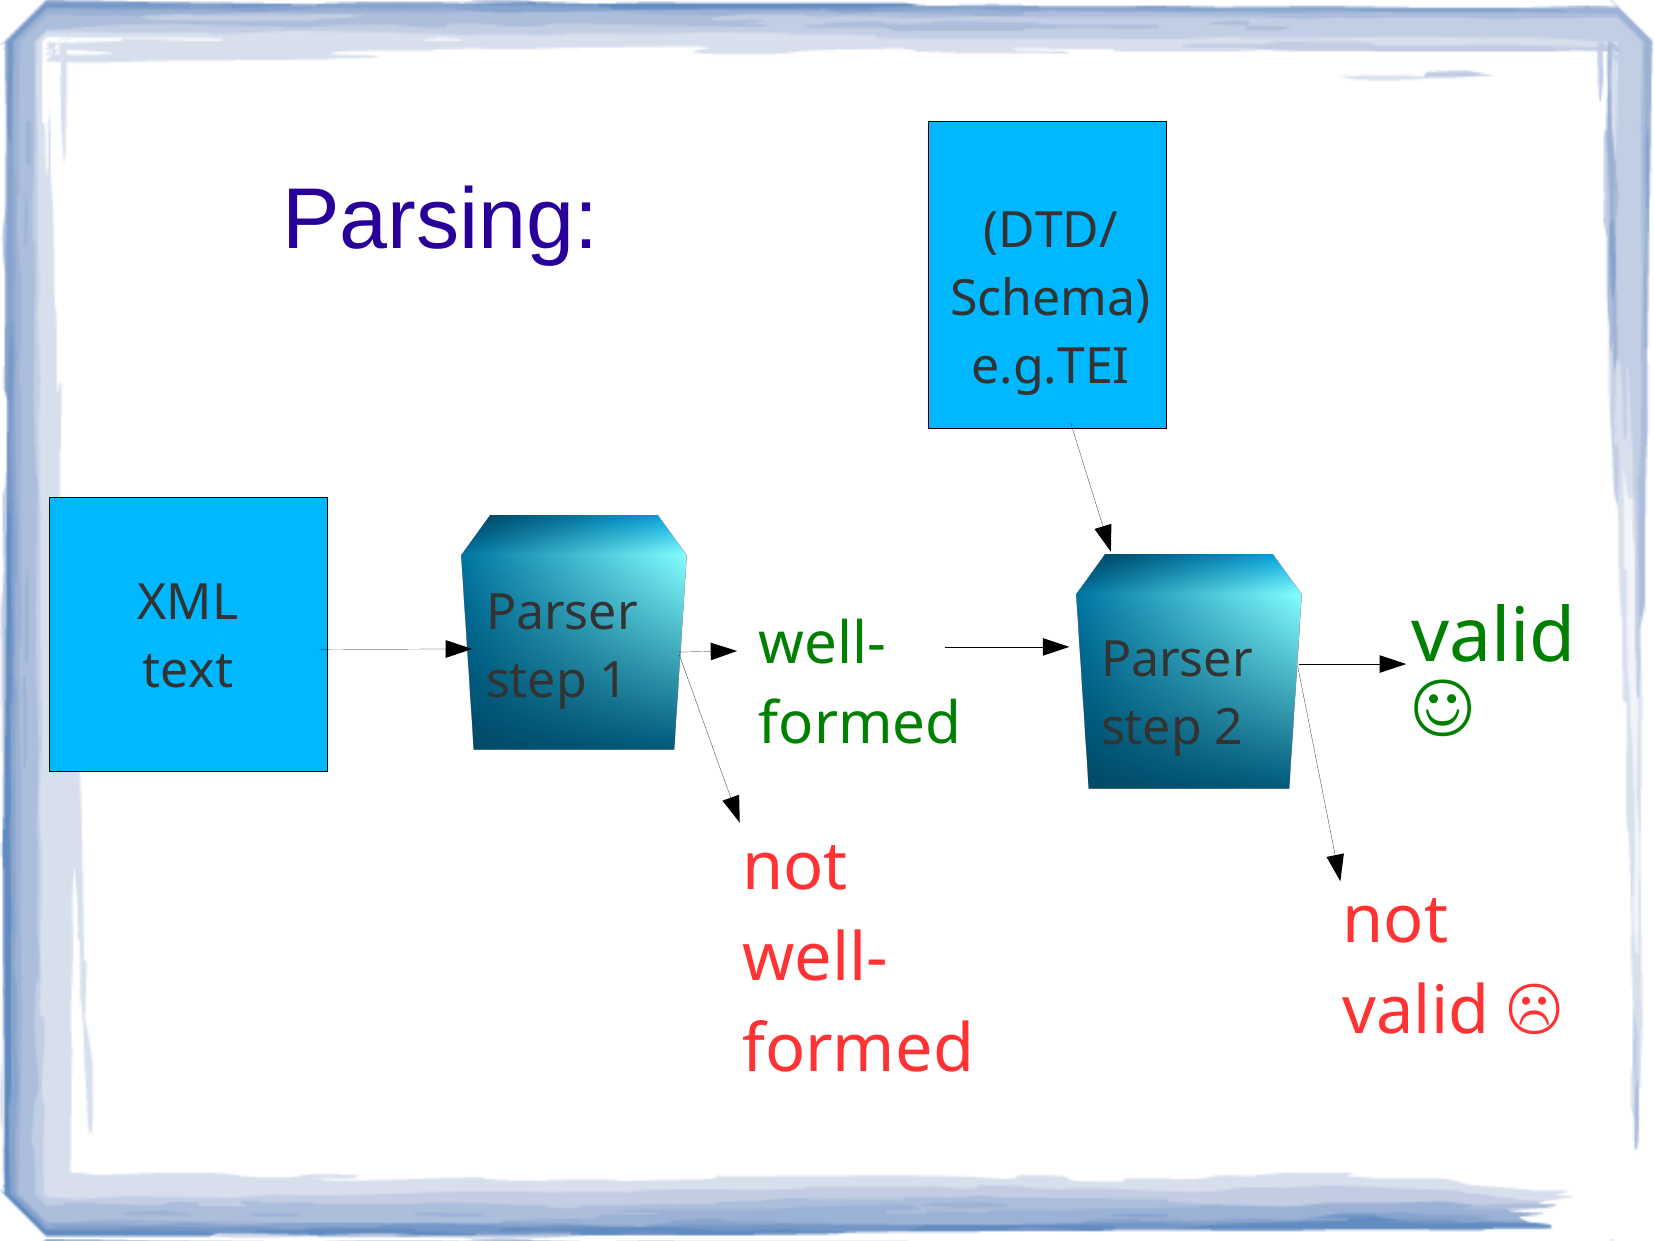

# Parsing:
(DTD/
Schema)
e.g.TEI
XML
text
Parser
step 1
valid 
well-formed
Parser
step 2
not well-formed
not valid 